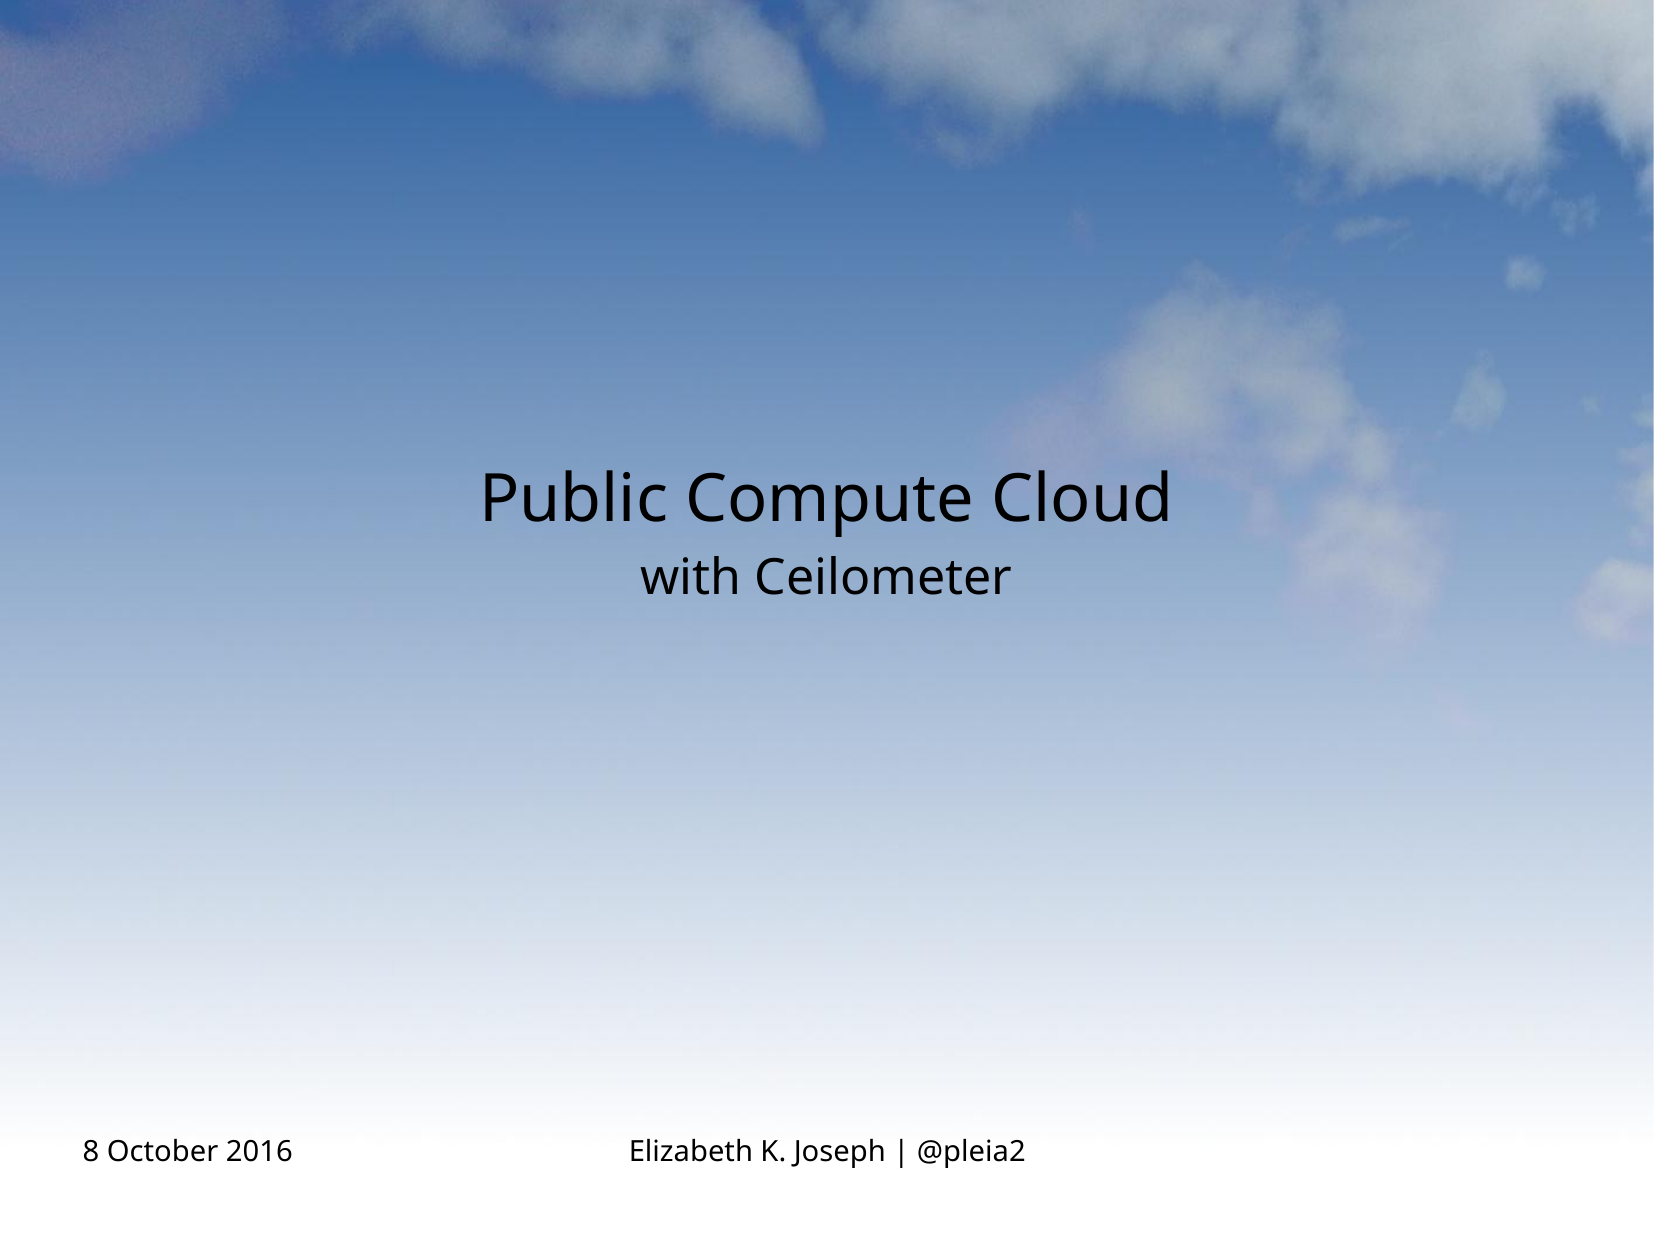

# Public Compute Cloud
with Ceilometer
8 October 2016
Elizabeth K. Joseph | @pleia2